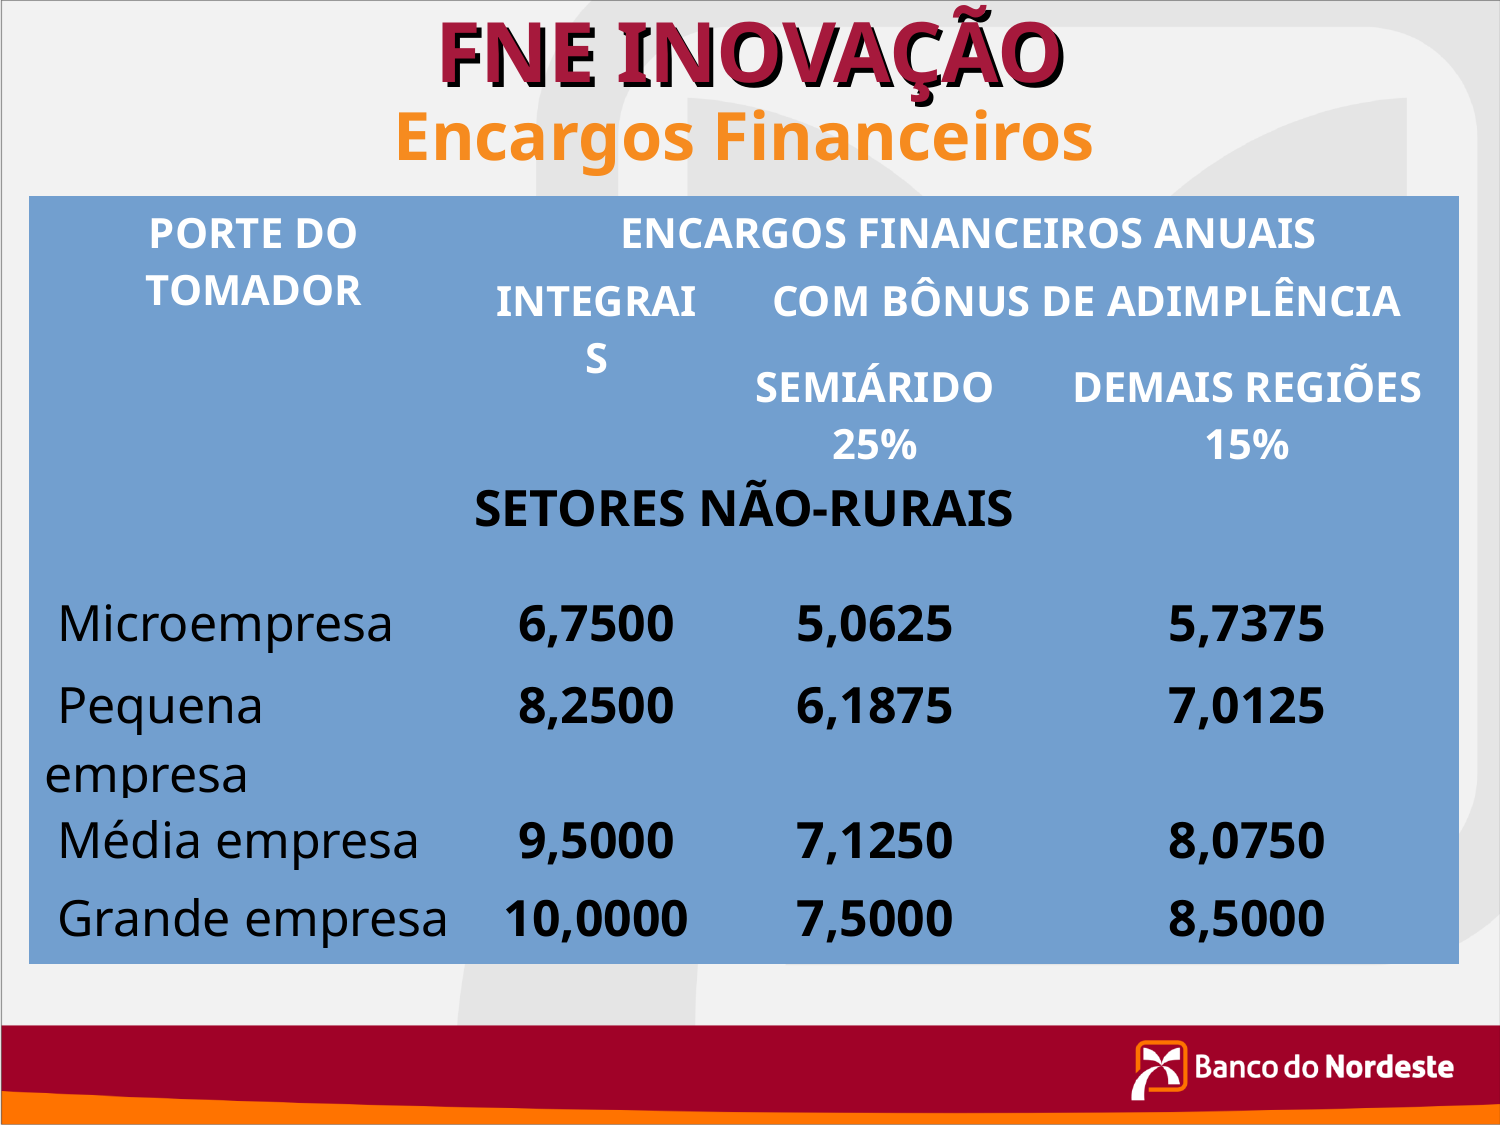

FNE INOVAÇÃO
Encargos Financeiros
| PORTE DO TOMADOR | ENCARGOS FINANCEIROS ANUAIS | | |
| --- | --- | --- | --- |
| | INTEGRAIS | COM BÔNUS DE ADIMPLÊNCIA | |
| | | SEMIÁRIDO 25% | DEMAIS REGIÕES 15% |
| SETORES NÃO-RURAIS | | | |
| Microempresa | 6,7500 | 5,0625 | 5,7375 |
| Pequena empresa | 8,2500 | 6,1875 | 7,0125 |
| Média empresa | 9,5000 | 7,1250 | 8,0750 |
| Grande empresa | 10,0000 | 7,5000 | 8,5000 |